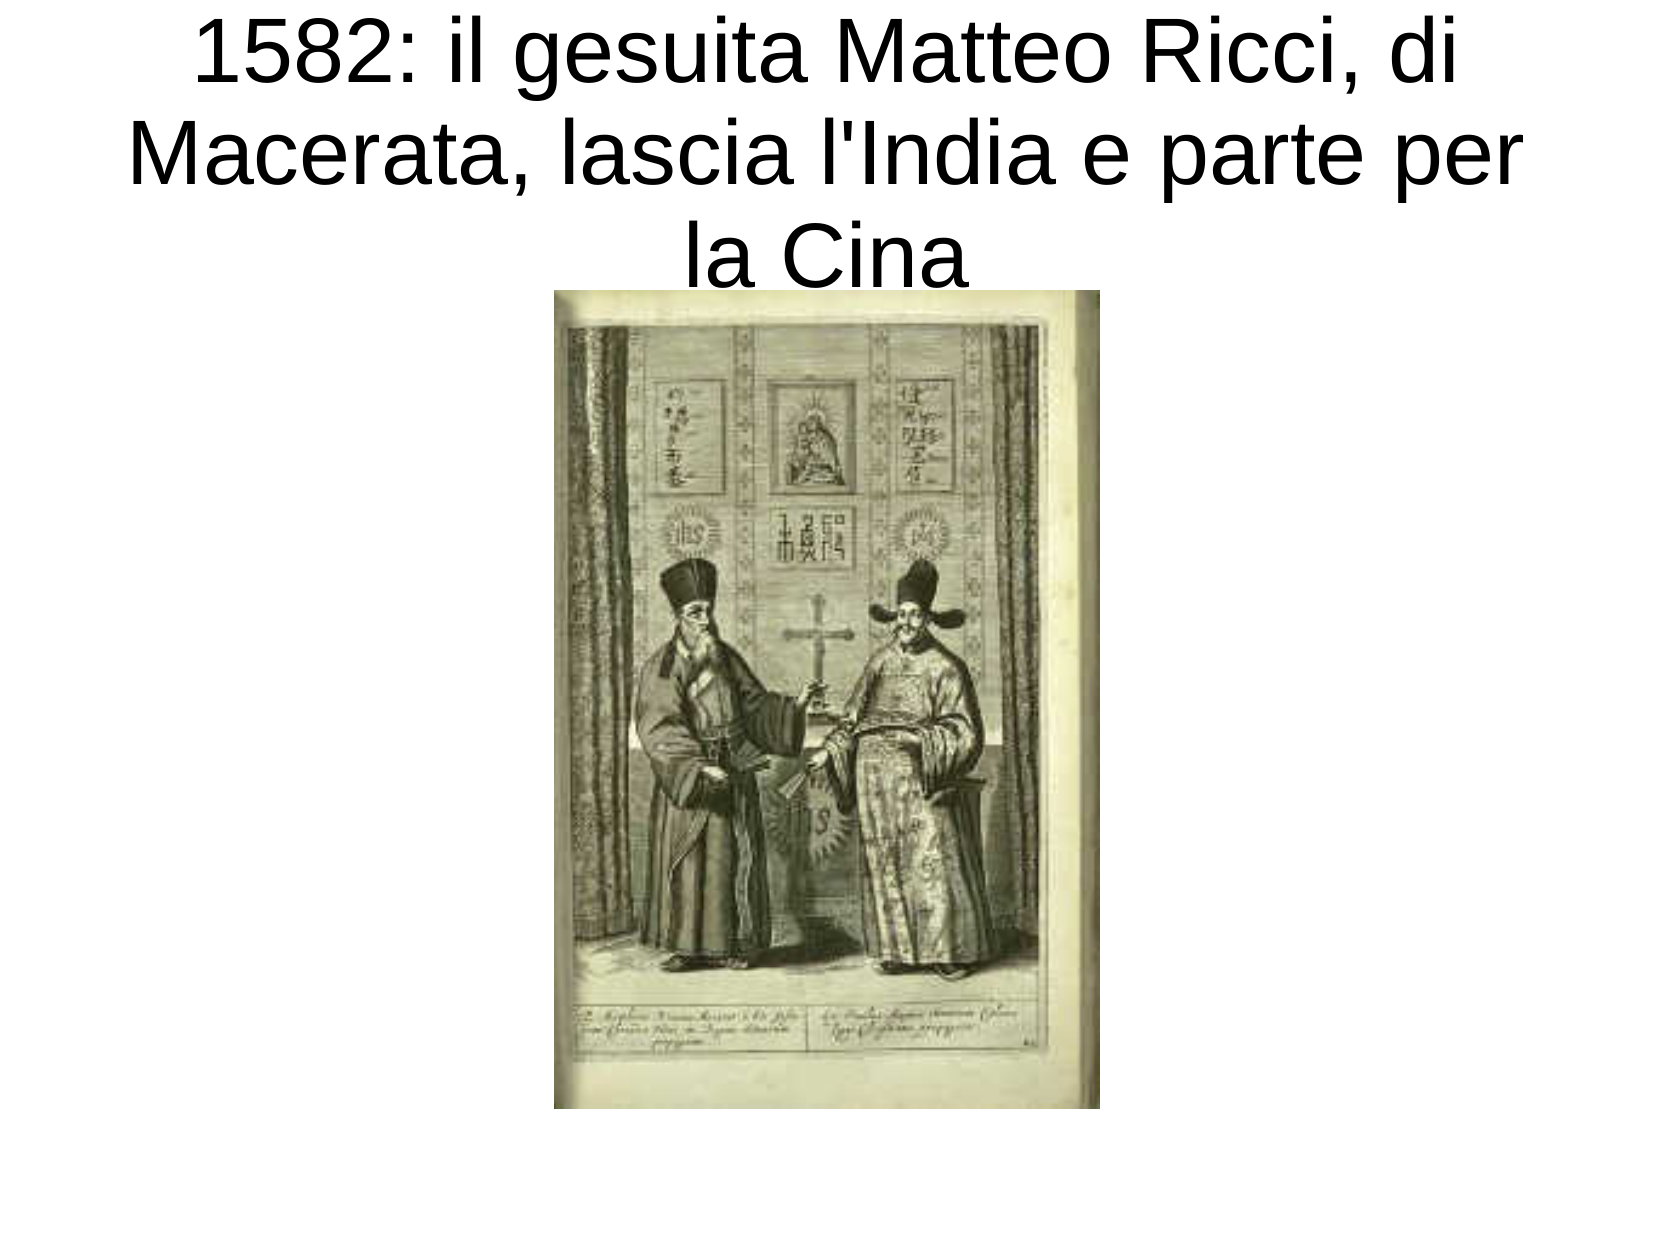

# 1582: il gesuita Matteo Ricci, di Macerata, lascia l'India e parte per la Cina